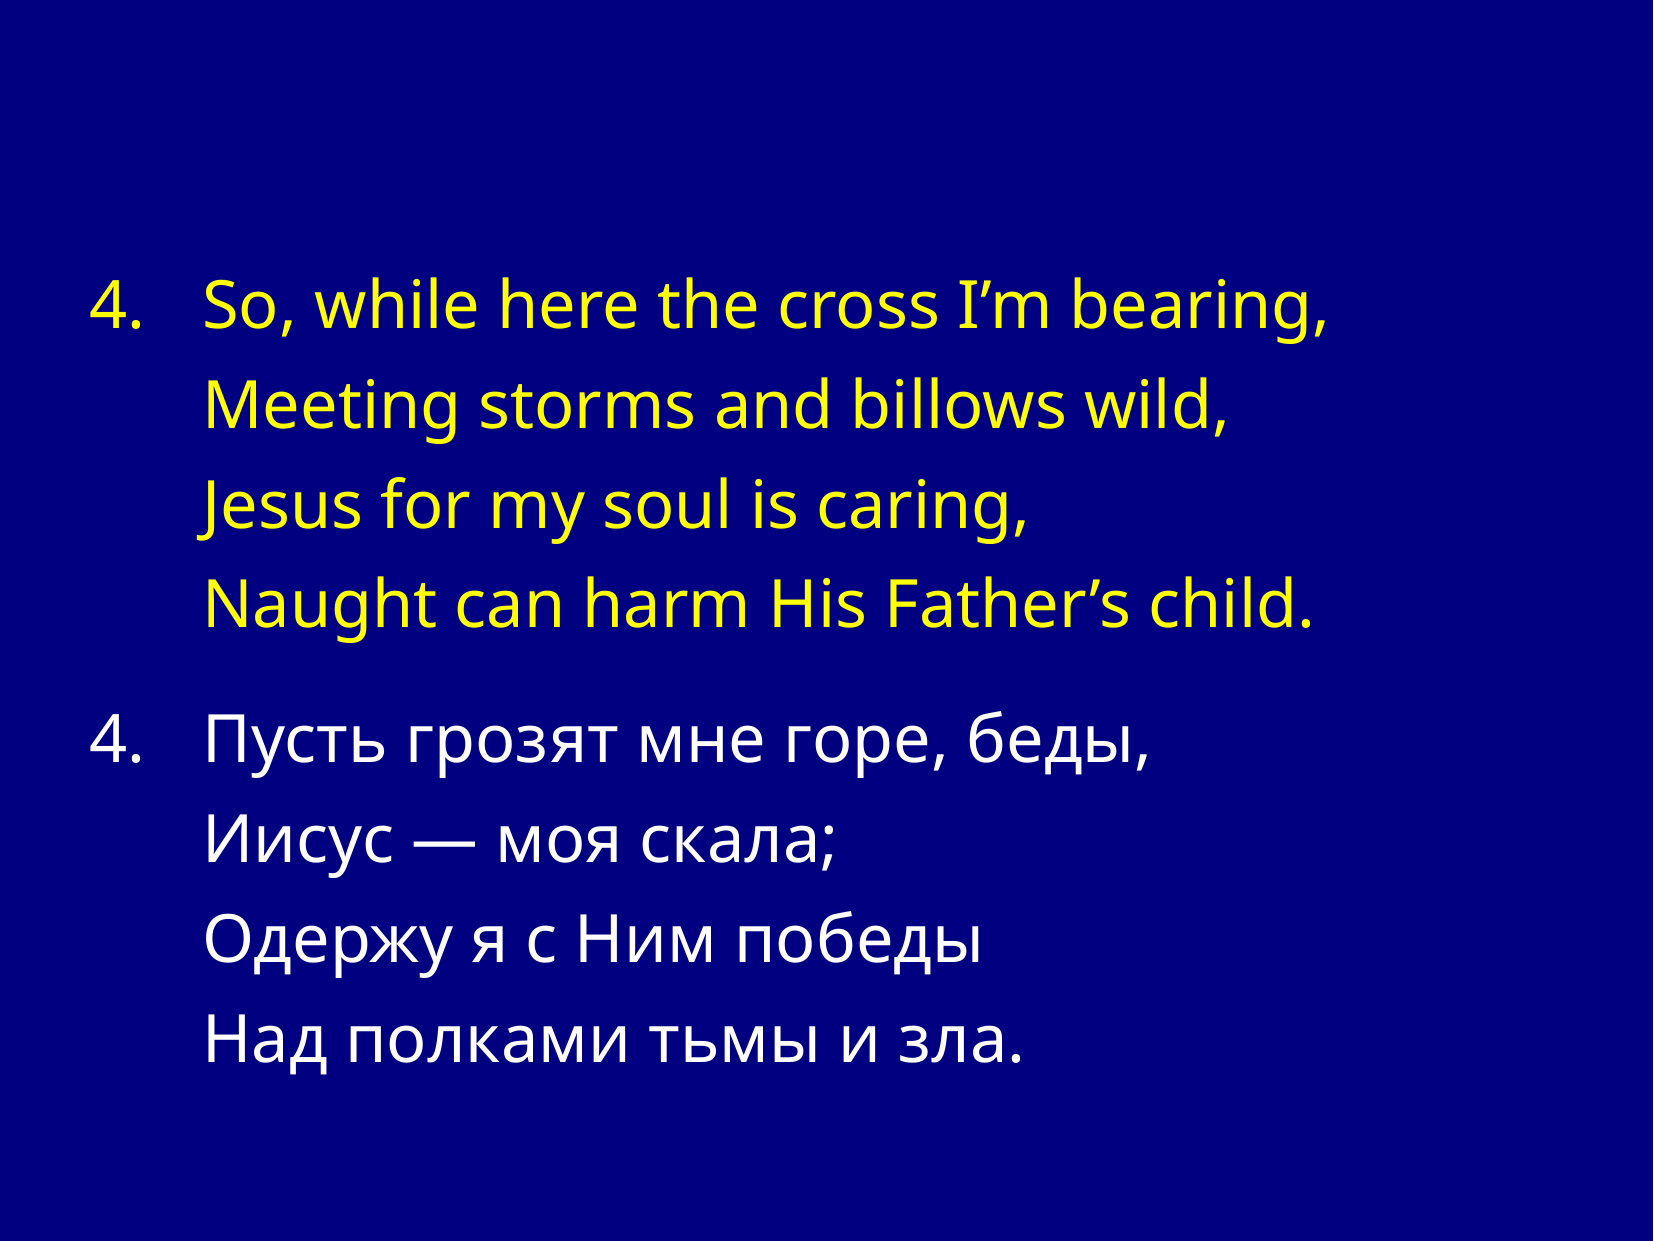

4.	So, while here the cross I’m bearing,
	Meeting storms and billows wild,
	Jesus for my soul is caring,
	Naught can harm His Father’s child.
4.	Пусть грозят мне горе, беды,
	Иисус — моя скала;
	Одержу я с Ним победы
	Над полками тьмы и зла.